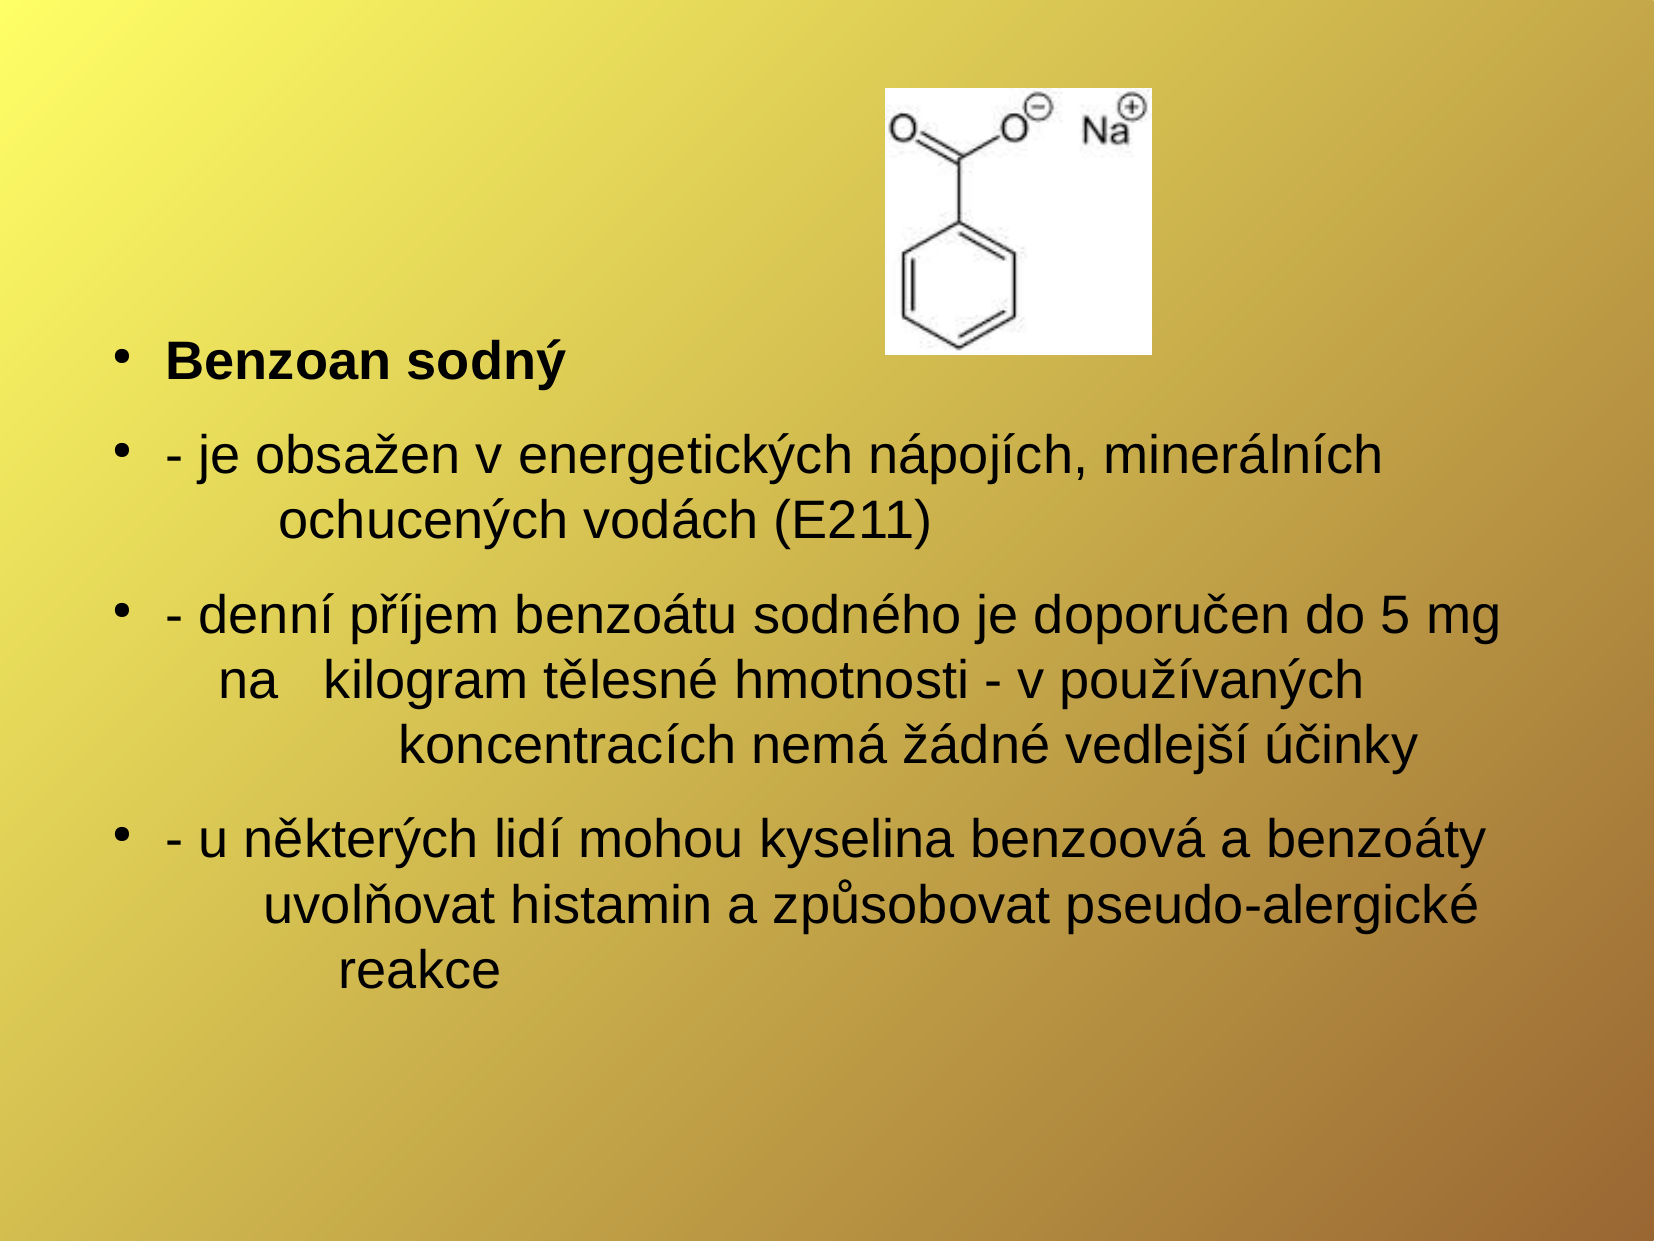

# Benzoan sodný
- je obsažen v energetických nápojích, minerálních ochucených vodách (E211)
- denní příjem benzoátu sodného je doporučen do 5 mg na kilogram tělesné hmotnosti - v používaných koncentracích nemá žádné vedlejší účinky
- u některých lidí mohou kyselina benzoová a benzoáty uvolňovat histamin a způsobovat pseudo-alergické reakce